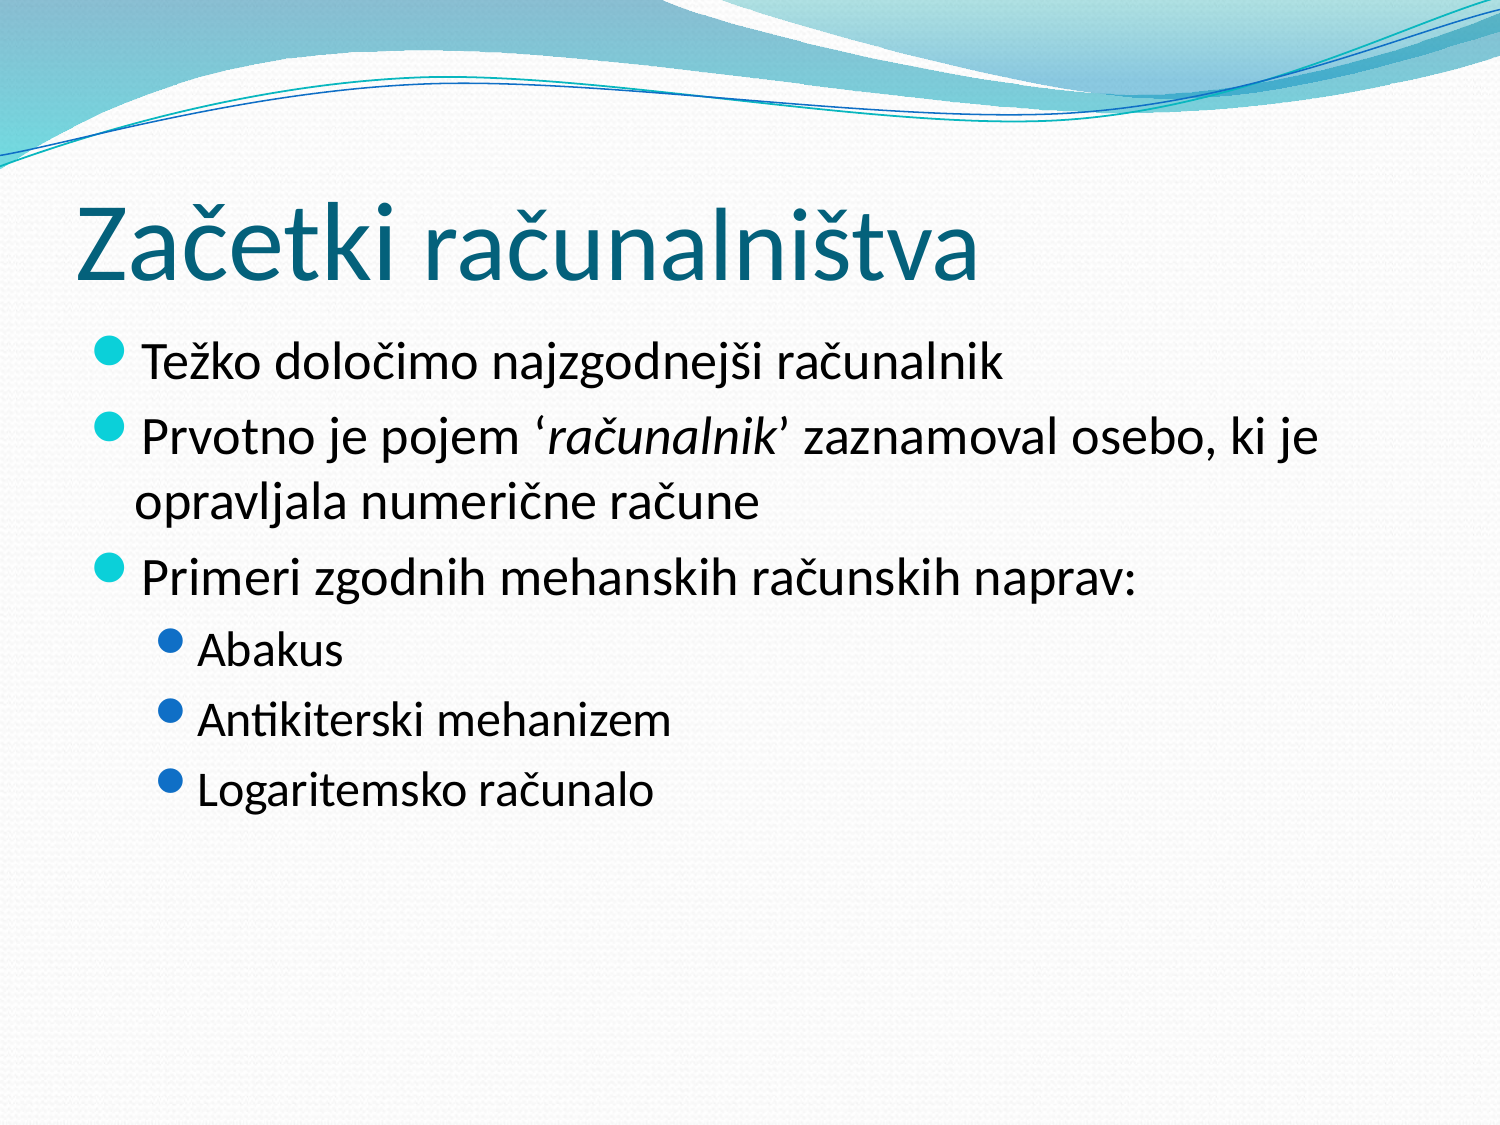

# Začetki računalništva
Težko določimo najzgodnejši računalnik
Prvotno je pojem ‘računalnik’ zaznamoval osebo, ki je opravljala numerične račune
Primeri zgodnih mehanskih računskih naprav:
Abakus
Antikiterski mehanizem
Logaritemsko računalo